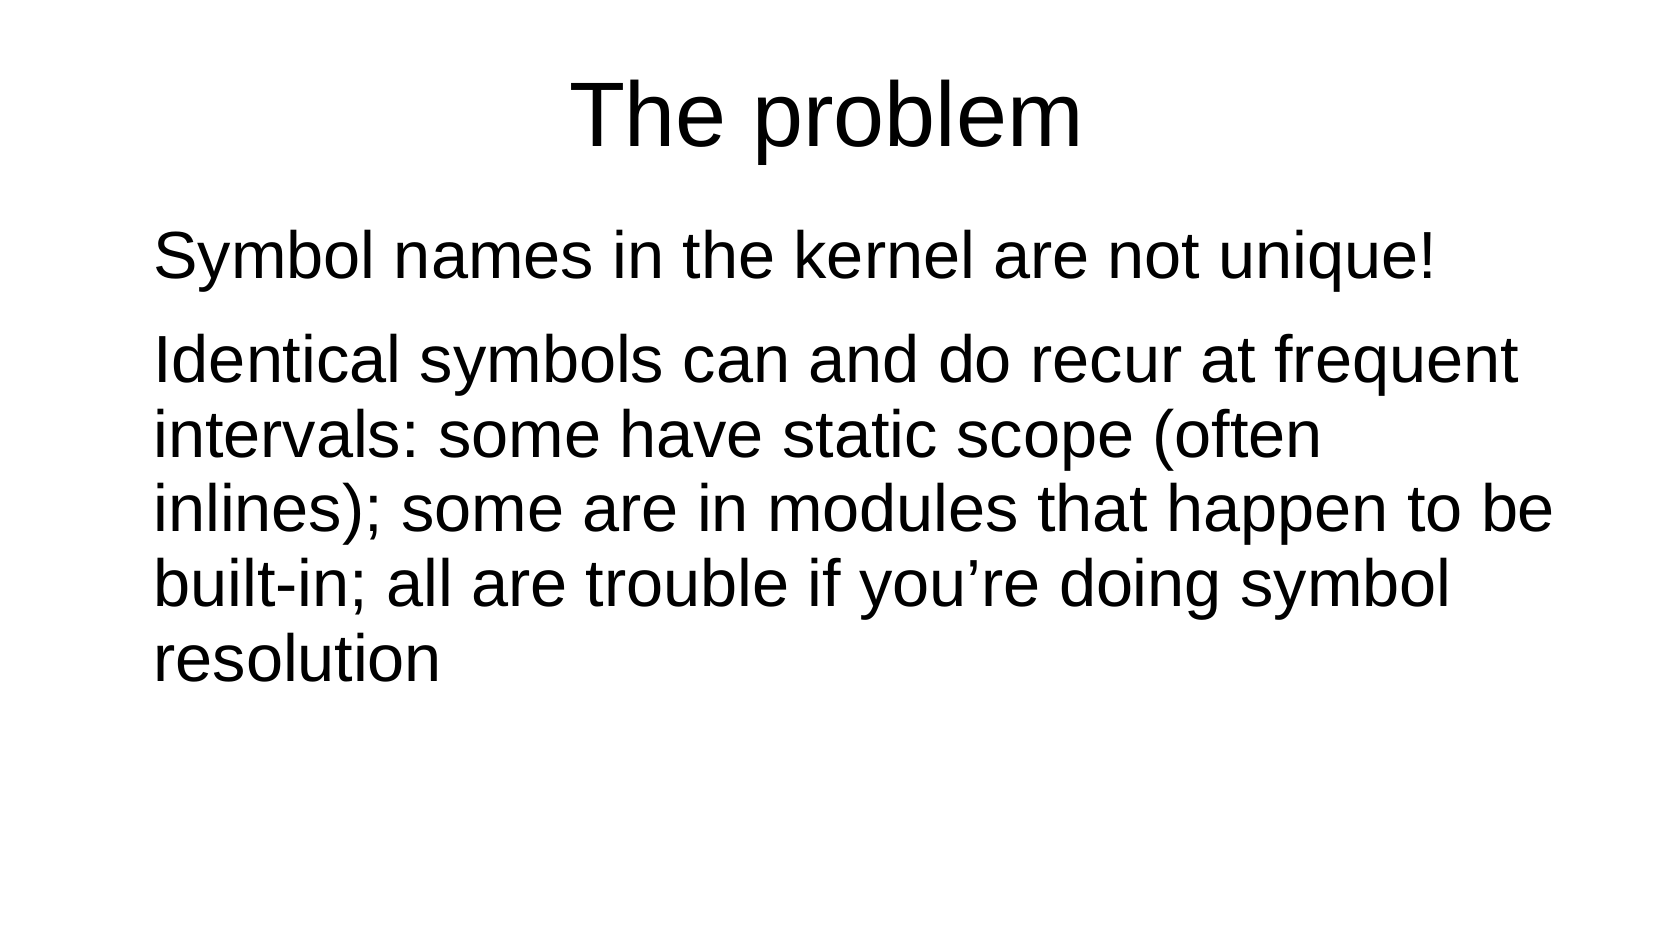

# The problem
Symbol names in the kernel are not unique!
Identical symbols can and do recur at frequent intervals: some have static scope (often inlines); some are in modules that happen to be built-in; all are trouble if you’re doing symbol resolution